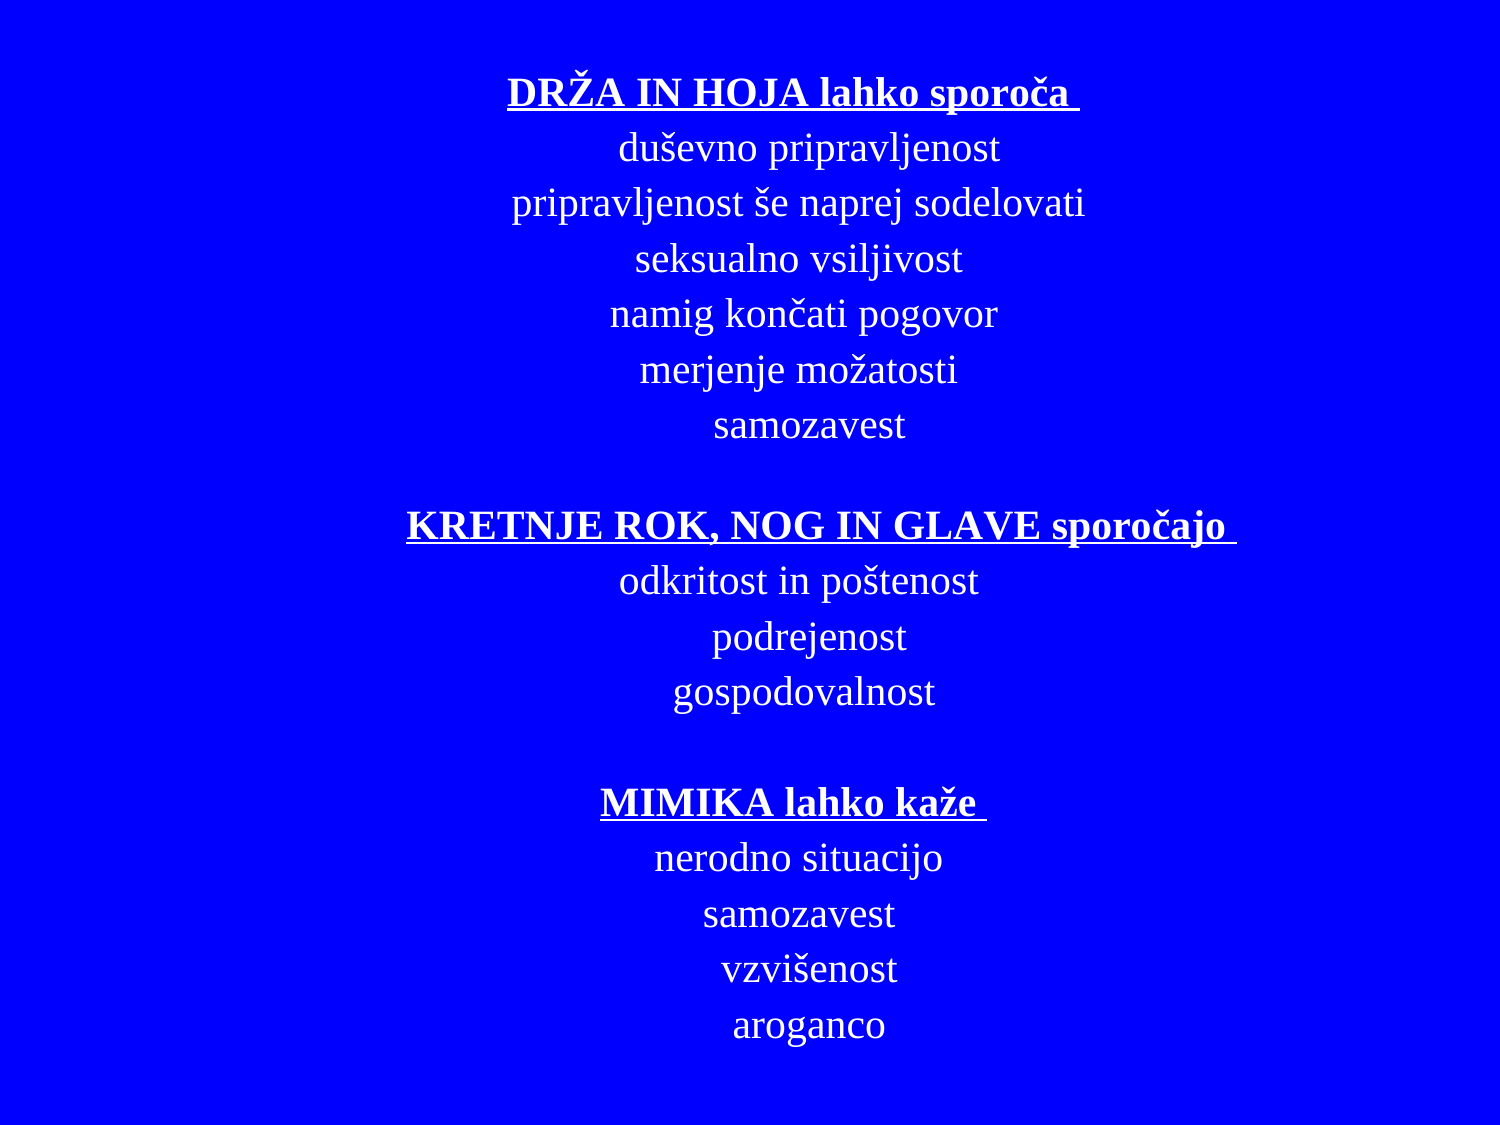

# DRŽA IN HOJA lahko sporoča
    duševno pripravljenost
  pripravljenost še naprej sodelovati
  seksualno vsiljivost
   namig končati pogovor
  merjenje možatosti
    samozavest
KRETNJE ROK, NOG IN GLAVE sporočajo
  odkritost in poštenost
    podrejenost
    gospodovalnost
MIMIKA lahko kaže
  nerodno situacijo
  samozavest
    vzvišenost
    aroganco